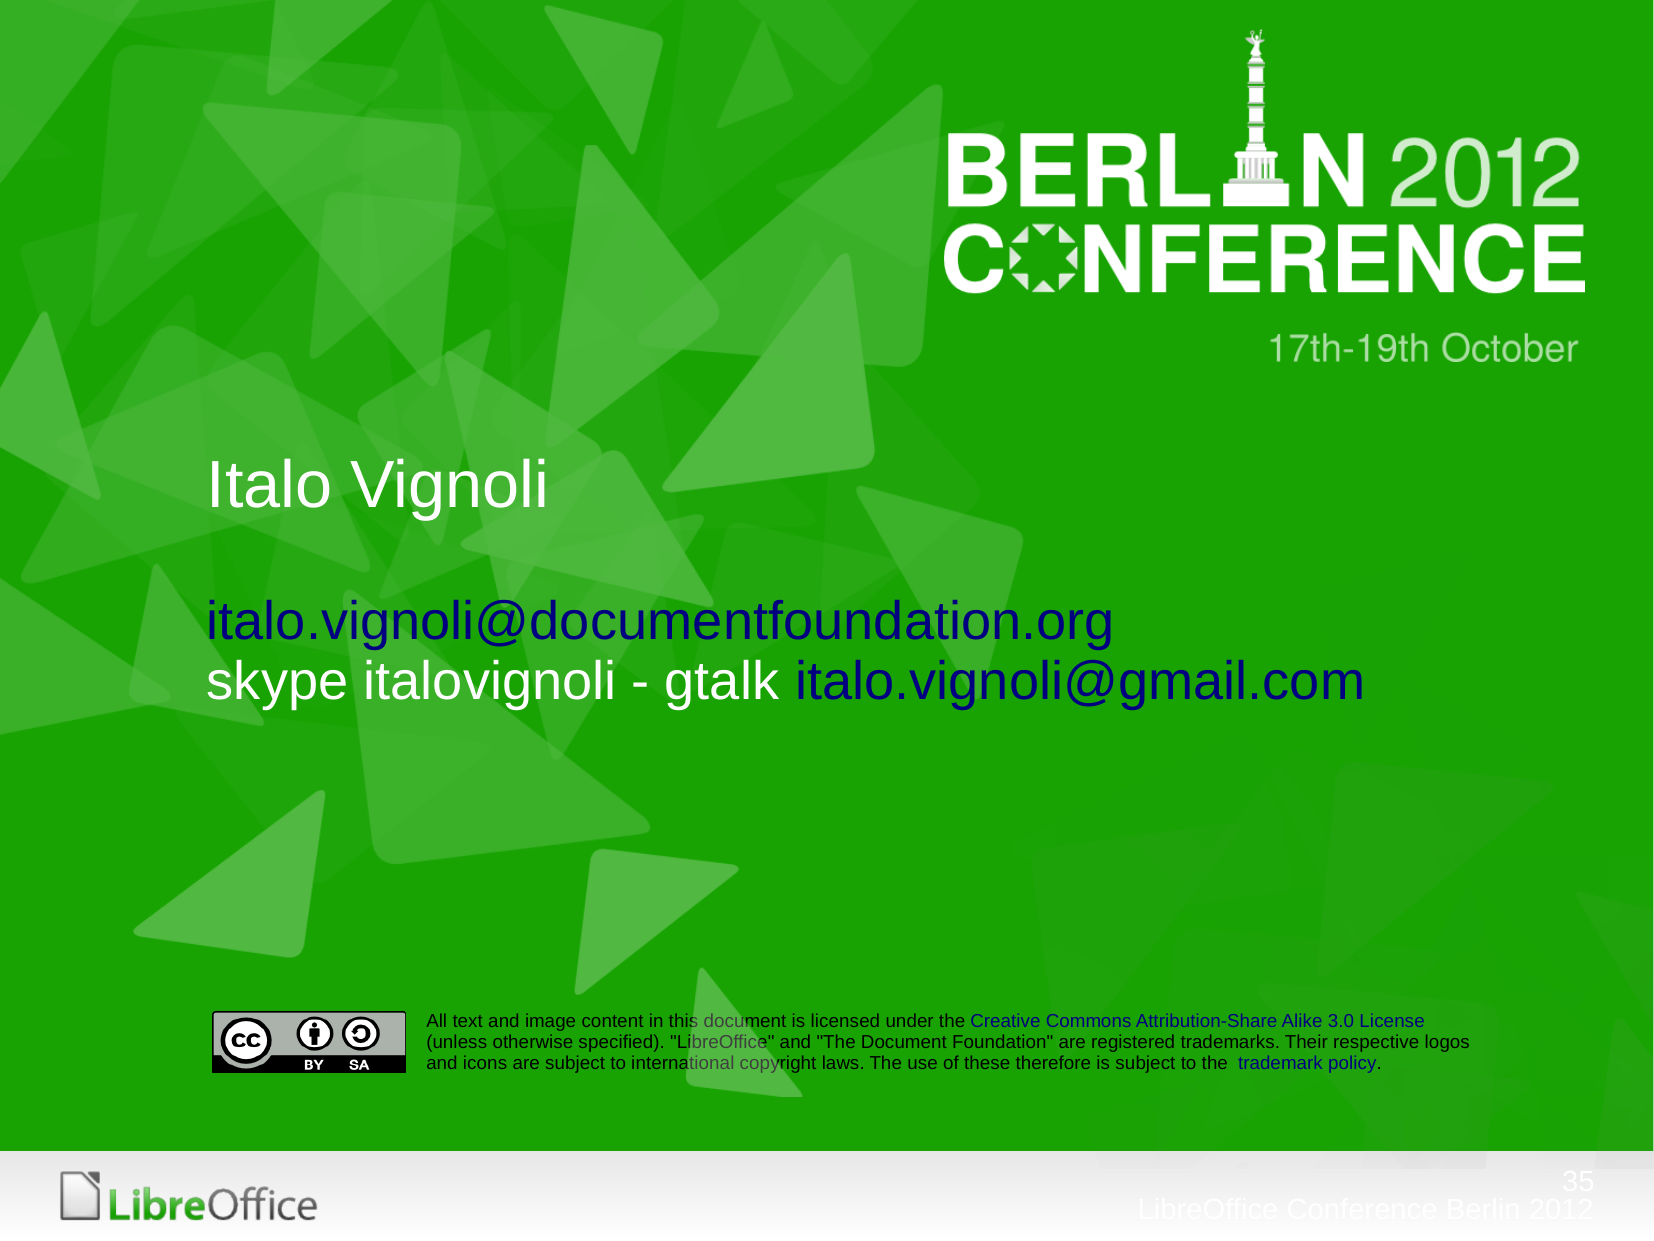

# Italo Vignoli
italo.vignoli@documentfoundation.org
skype italovignoli - gtalk italo.vignoli@gmail.com
35
LibreOffice Conference Berlin 2012